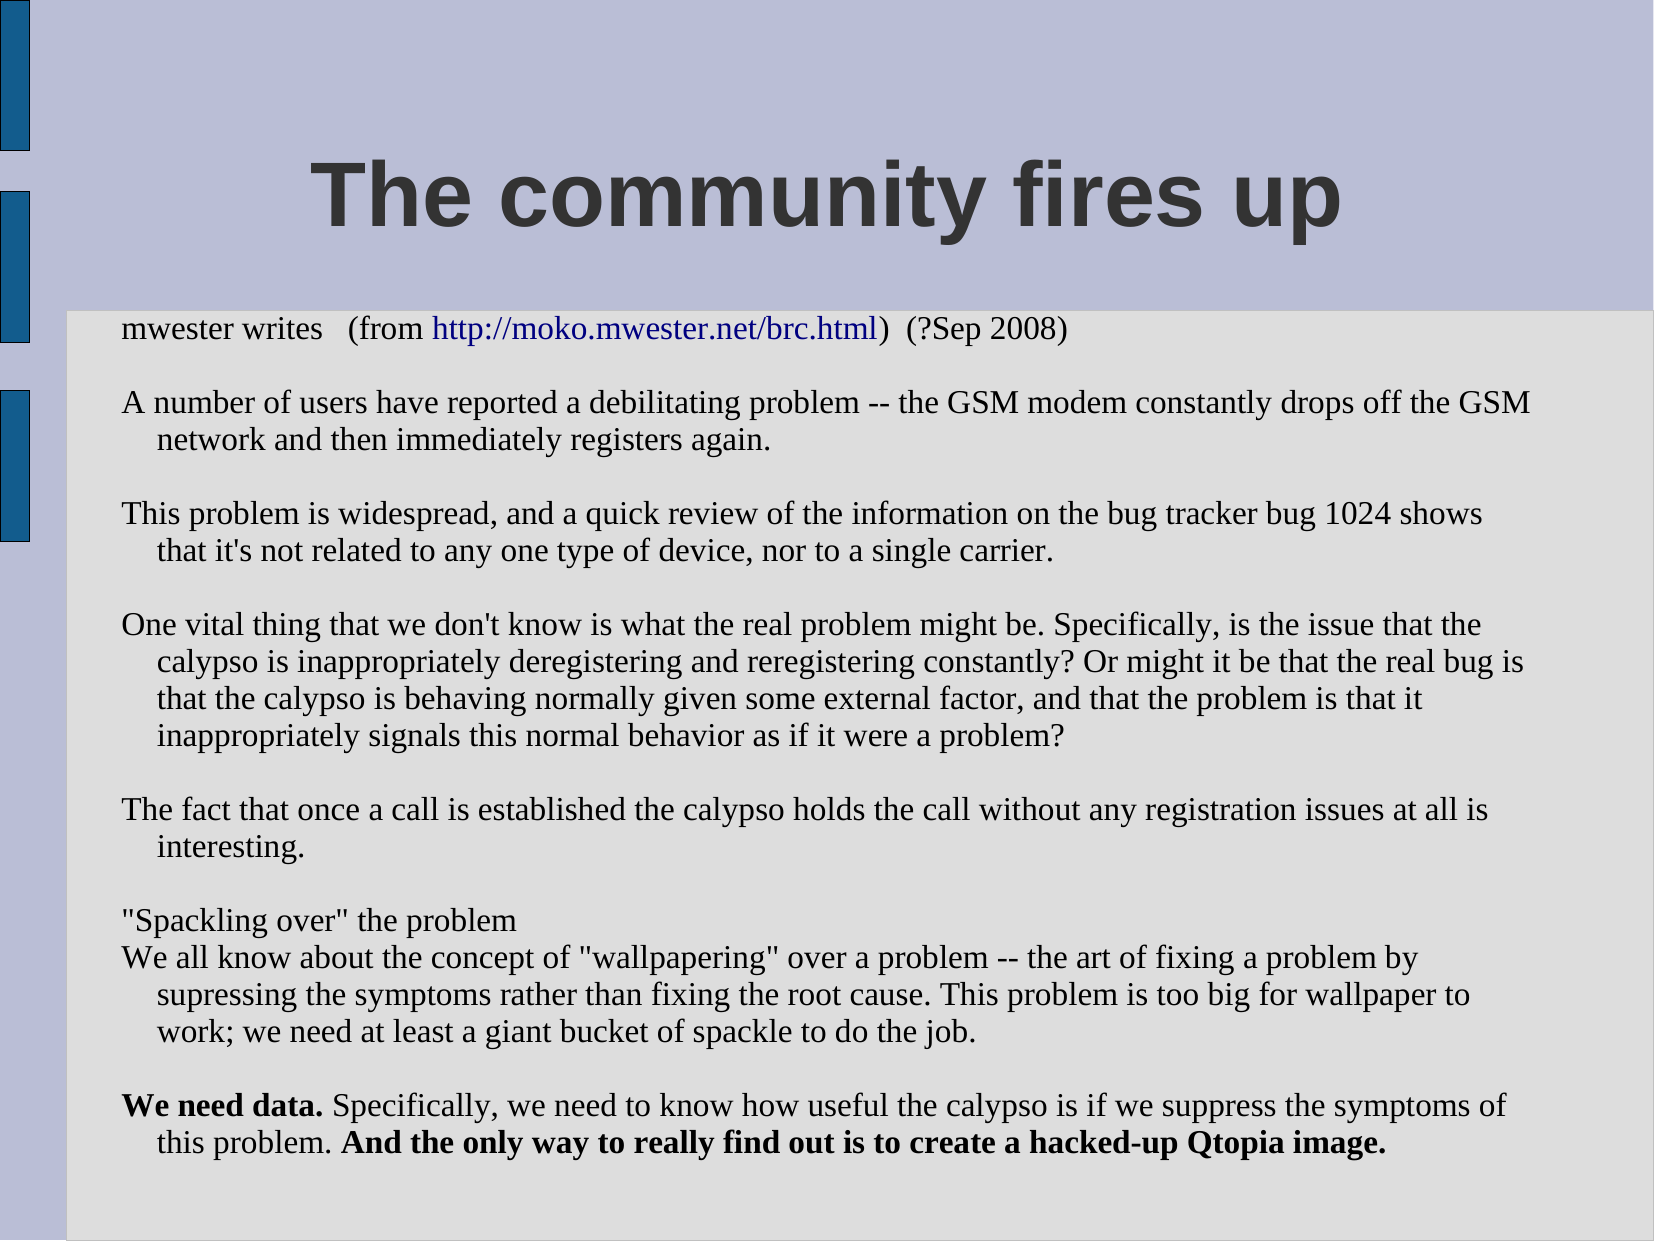

# The community fires up
mwester writes (from http://moko.mwester.net/brc.html) (?Sep 2008)
A number of users have reported a debilitating problem -- the GSM modem constantly drops off the GSM network and then immediately registers again.
This problem is widespread, and a quick review of the information on the bug tracker bug 1024 shows that it's not related to any one type of device, nor to a single carrier.
One vital thing that we don't know is what the real problem might be. Specifically, is the issue that the calypso is inappropriately deregistering and reregistering constantly? Or might it be that the real bug is that the calypso is behaving normally given some external factor, and that the problem is that it inappropriately signals this normal behavior as if it were a problem?
The fact that once a call is established the calypso holds the call without any registration issues at all is interesting.
"Spackling over" the problem
We all know about the concept of "wallpapering" over a problem -- the art of fixing a problem by supressing the symptoms rather than fixing the root cause. This problem is too big for wallpaper to work; we need at least a giant bucket of spackle to do the job.
We need data. Specifically, we need to know how useful the calypso is if we suppress the symptoms of this problem. And the only way to really find out is to create a hacked-up Qtopia image.